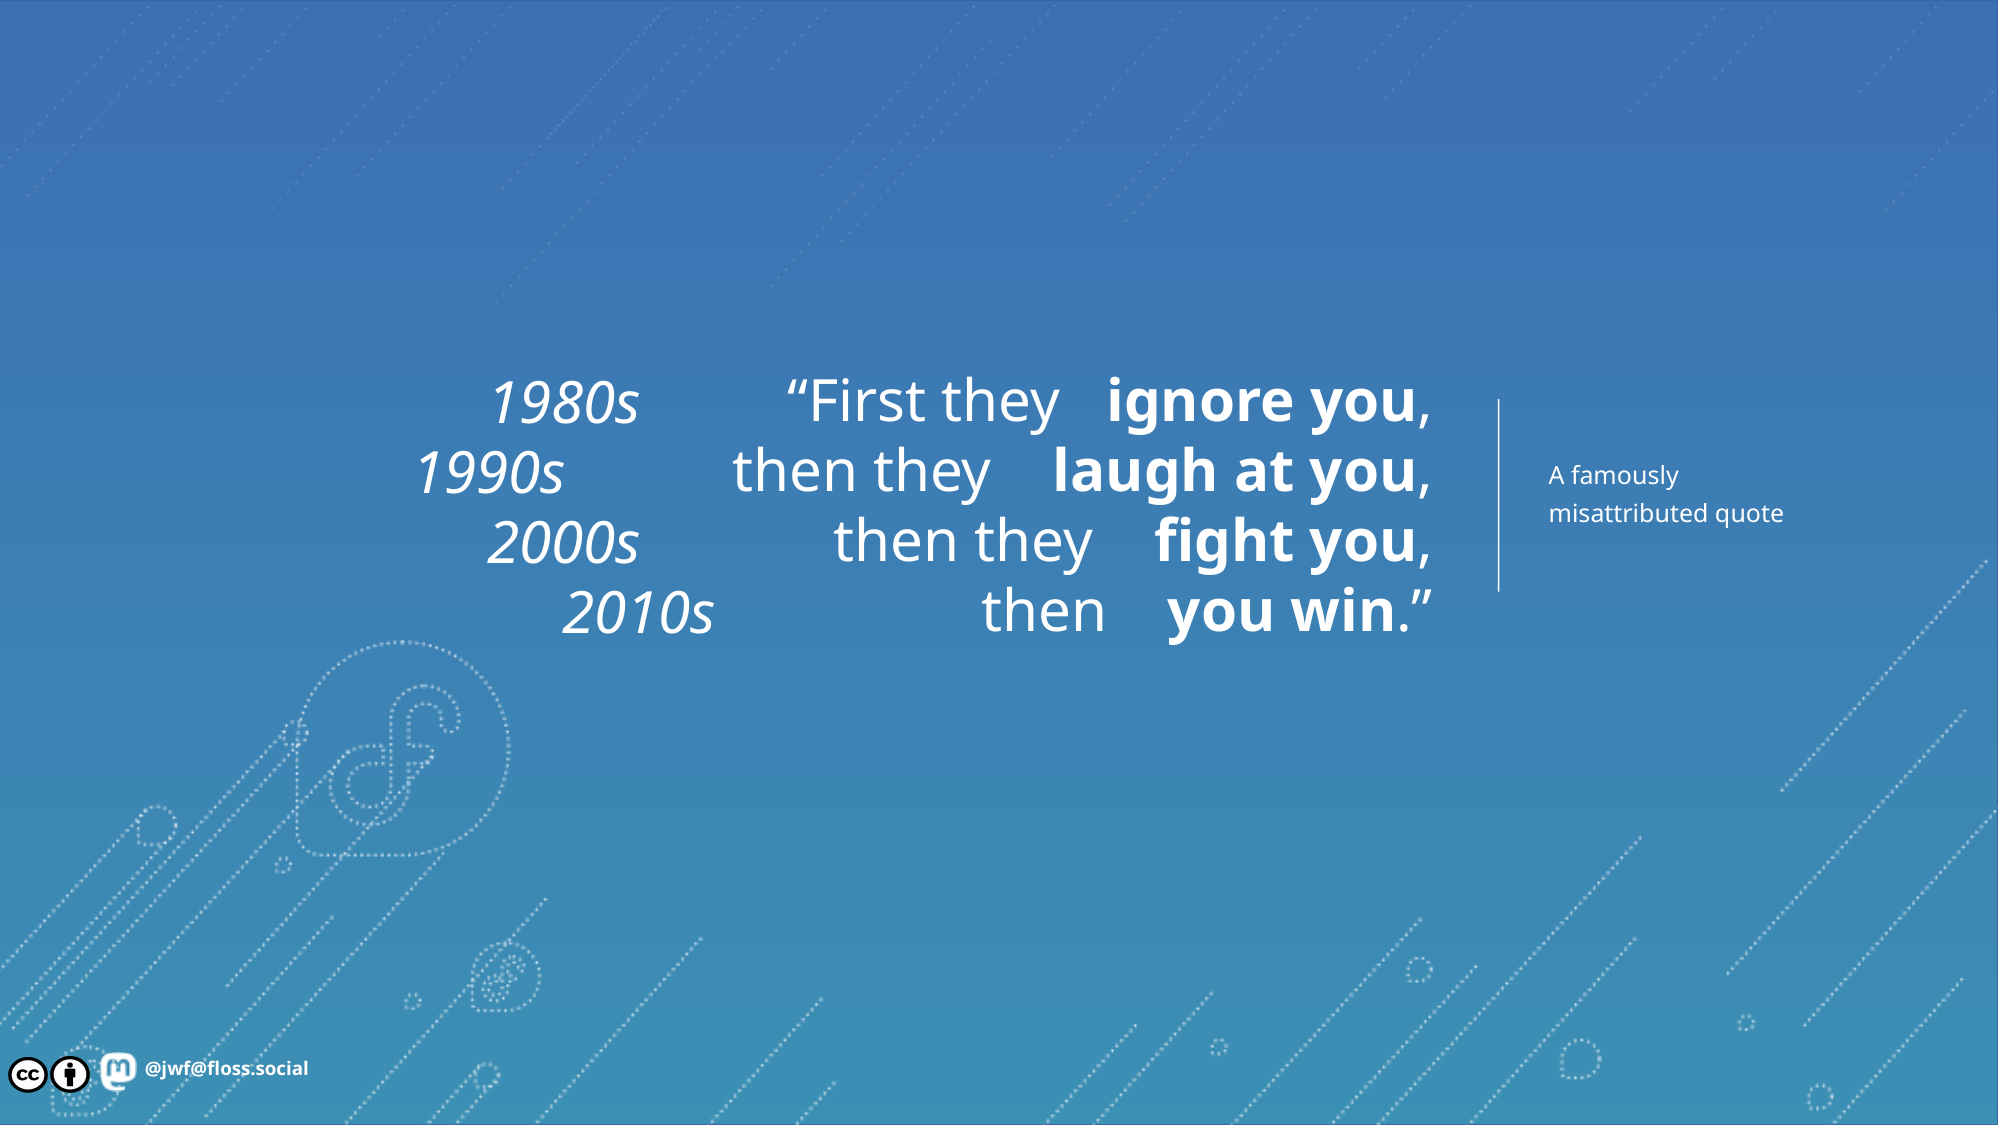

1980s
1990s
	2000s
		2010s
# “First they ignore you, then they laugh at you, then they fight you, then you win.”
A famously
misattributed quote
@jwf@floss.social